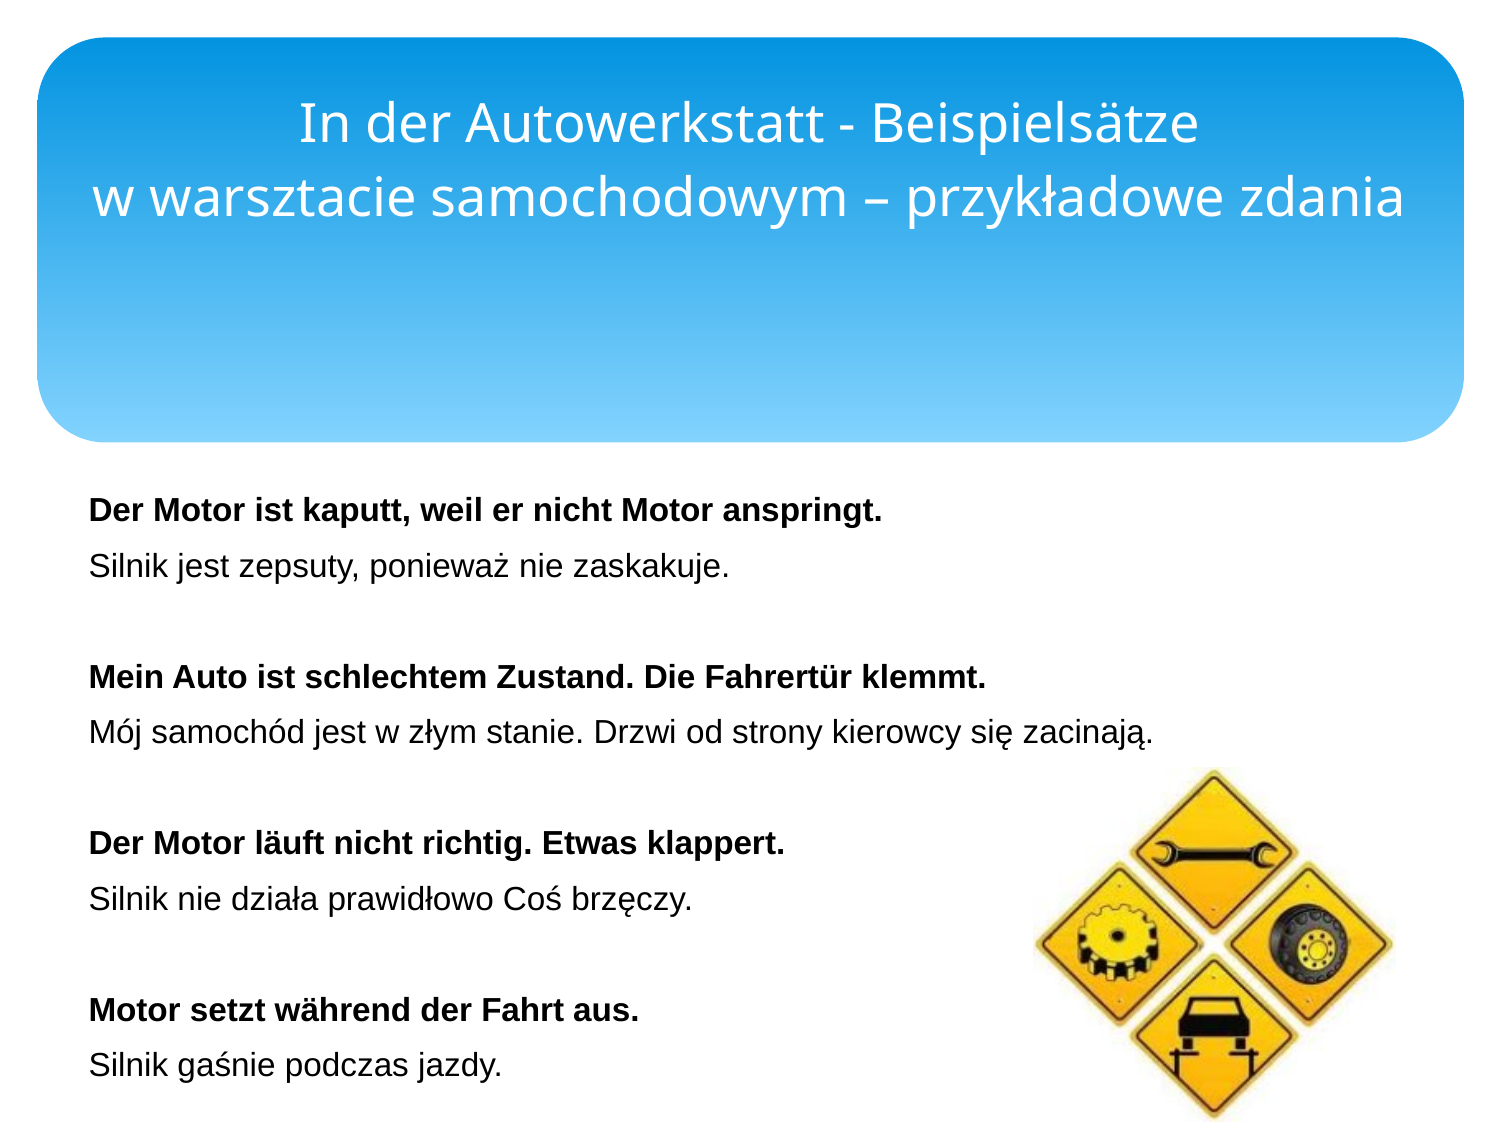

# In der Autowerkstatt - Beispielsätze w warsztacie samochodowym – przykładowe zdania
Der Motor ist kaputt, weil er nicht Motor anspringt.
Silnik jest zepsuty, ponieważ nie zaskakuje.
Mein Auto ist schlechtem Zustand. Die Fahrertür klemmt.
Mój samochód jest w złym stanie. Drzwi od strony kierowcy się zacinają.
Der Motor läuft nicht richtig. Etwas klappert.
Silnik nie działa prawidłowo Coś brzęczy.
Motor setzt während der Fahrt aus.
Silnik gaśnie podczas jazdy.